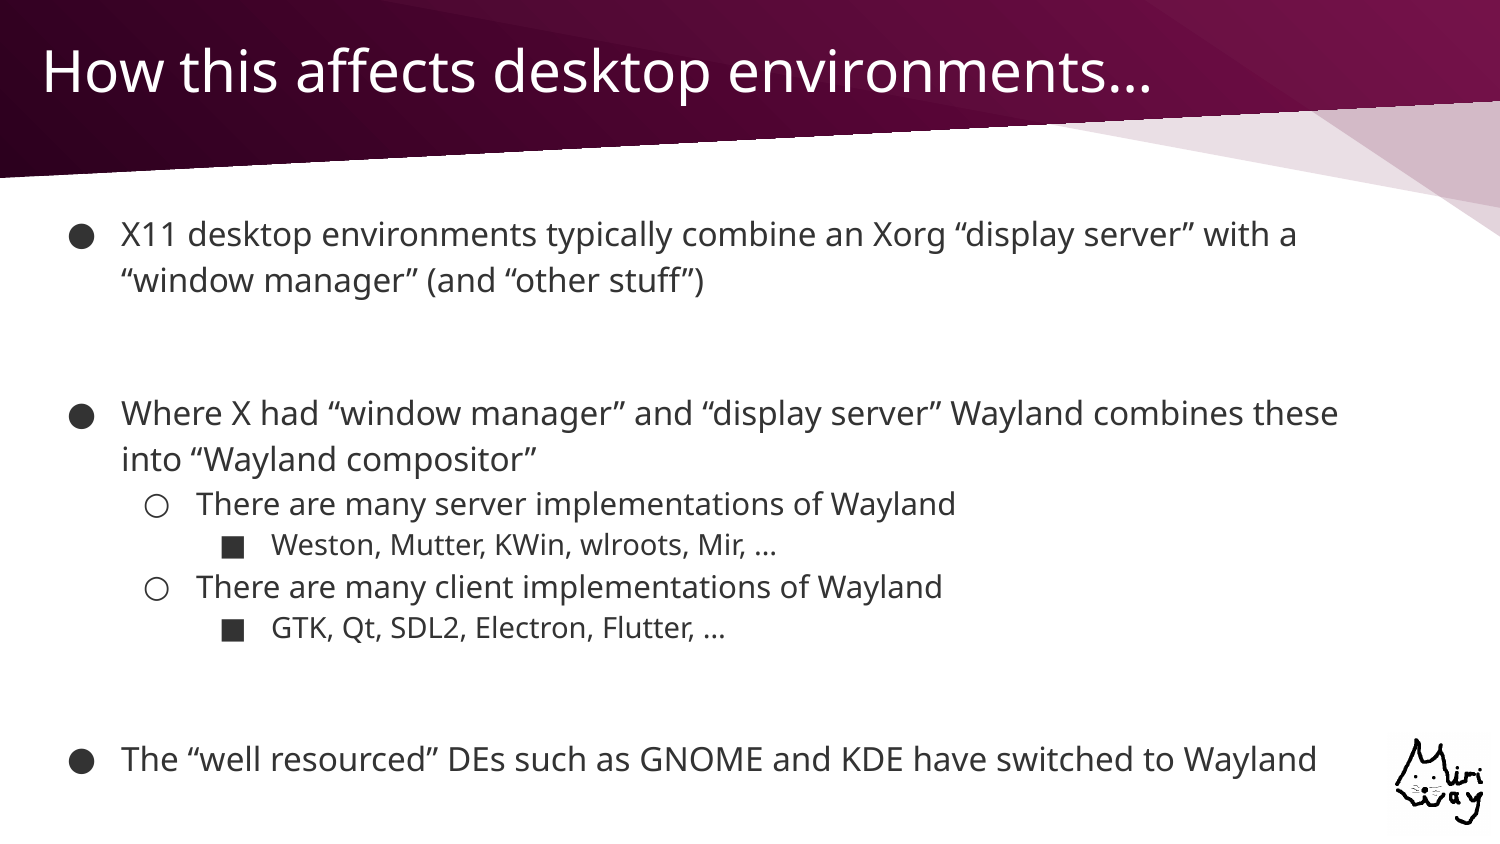

# How this affects desktop environments…
X11 desktop environments typically combine an Xorg “display server” with a “window manager” (and “other stuff”)
Where X had “window manager” and “display server” Wayland combines these into “Wayland compositor”
There are many server implementations of Wayland
Weston, Mutter, KWin, wlroots, Mir, …
There are many client implementations of Wayland
GTK, Qt, SDL2, Electron, Flutter, …
The “well resourced” DEs such as GNOME and KDE have switched to Wayland